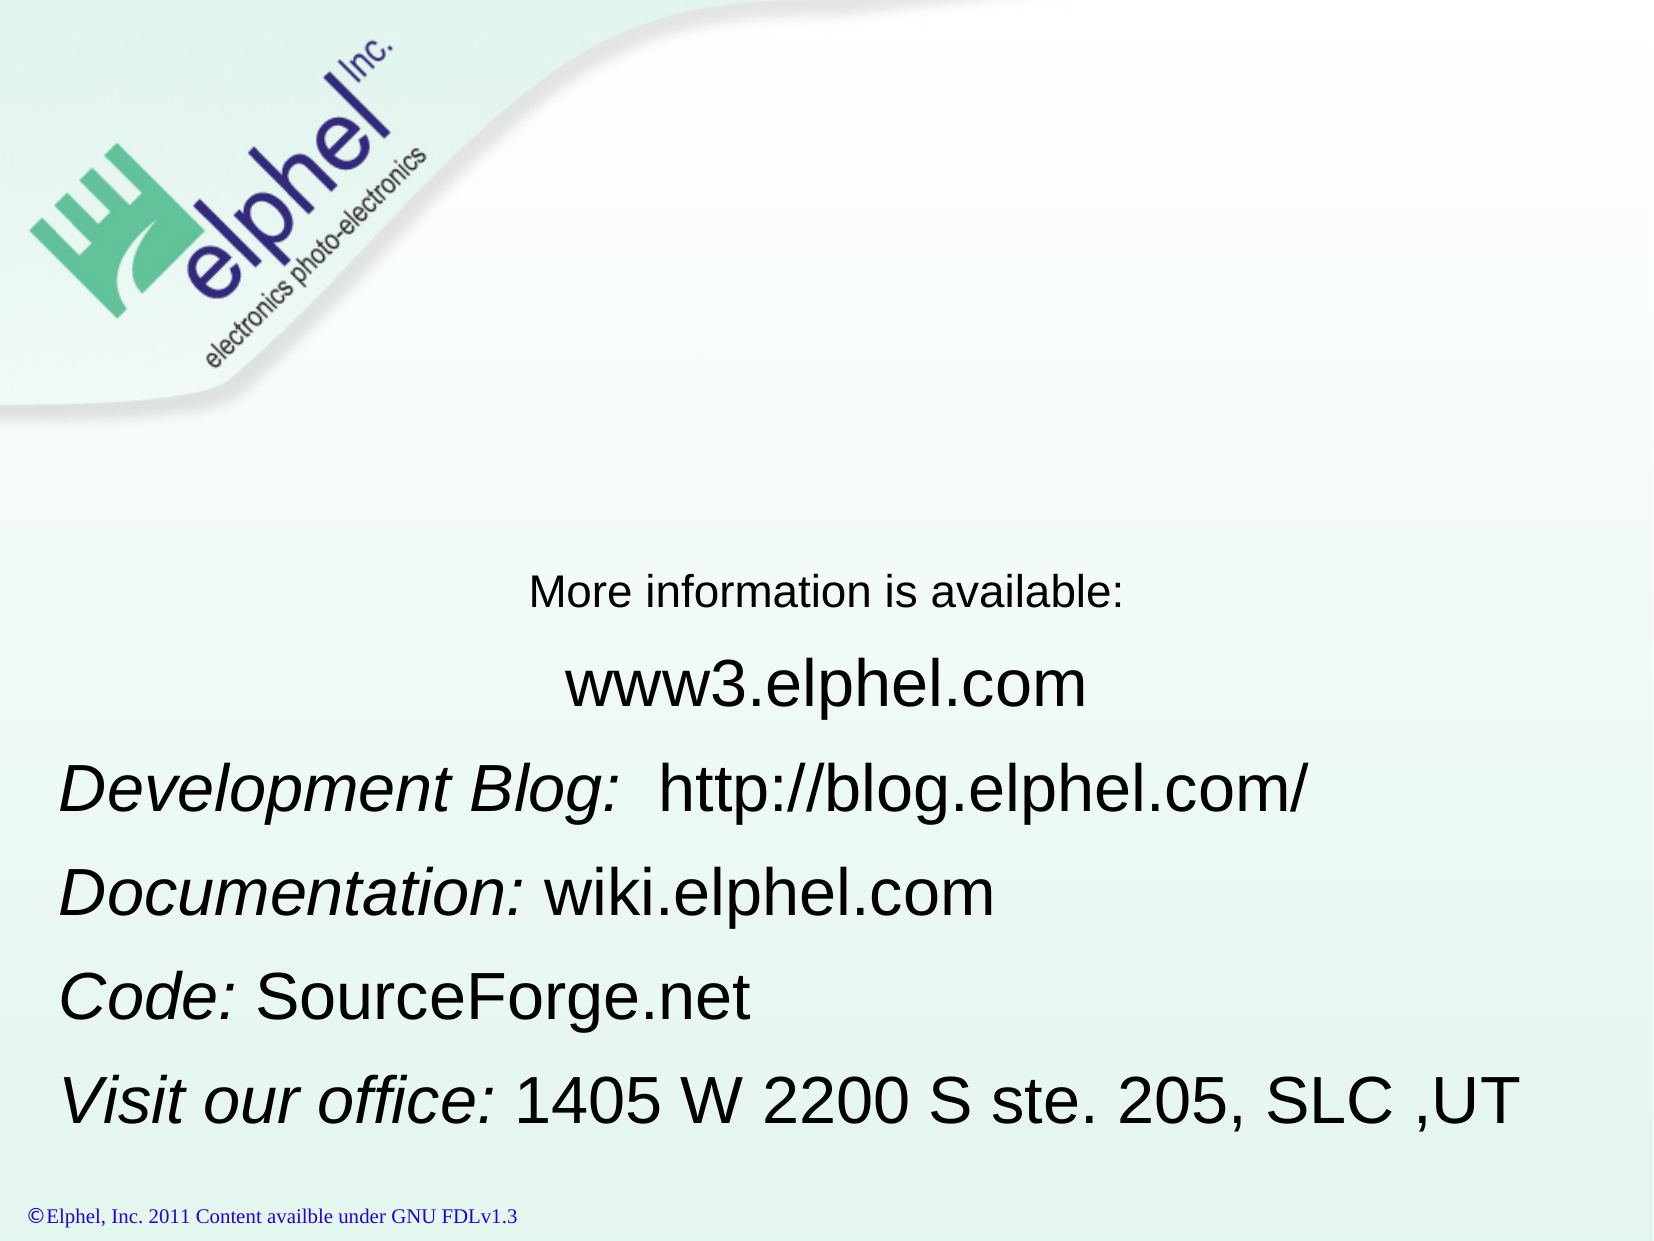

# More information is available:
www3.elphel.com
Development Blog: http://blog.elphel.com/
Documentation: wiki.elphel.com
Code: SourceForge.net
Visit our office: 1405 W 2200 S ste. 205, SLC ,UT